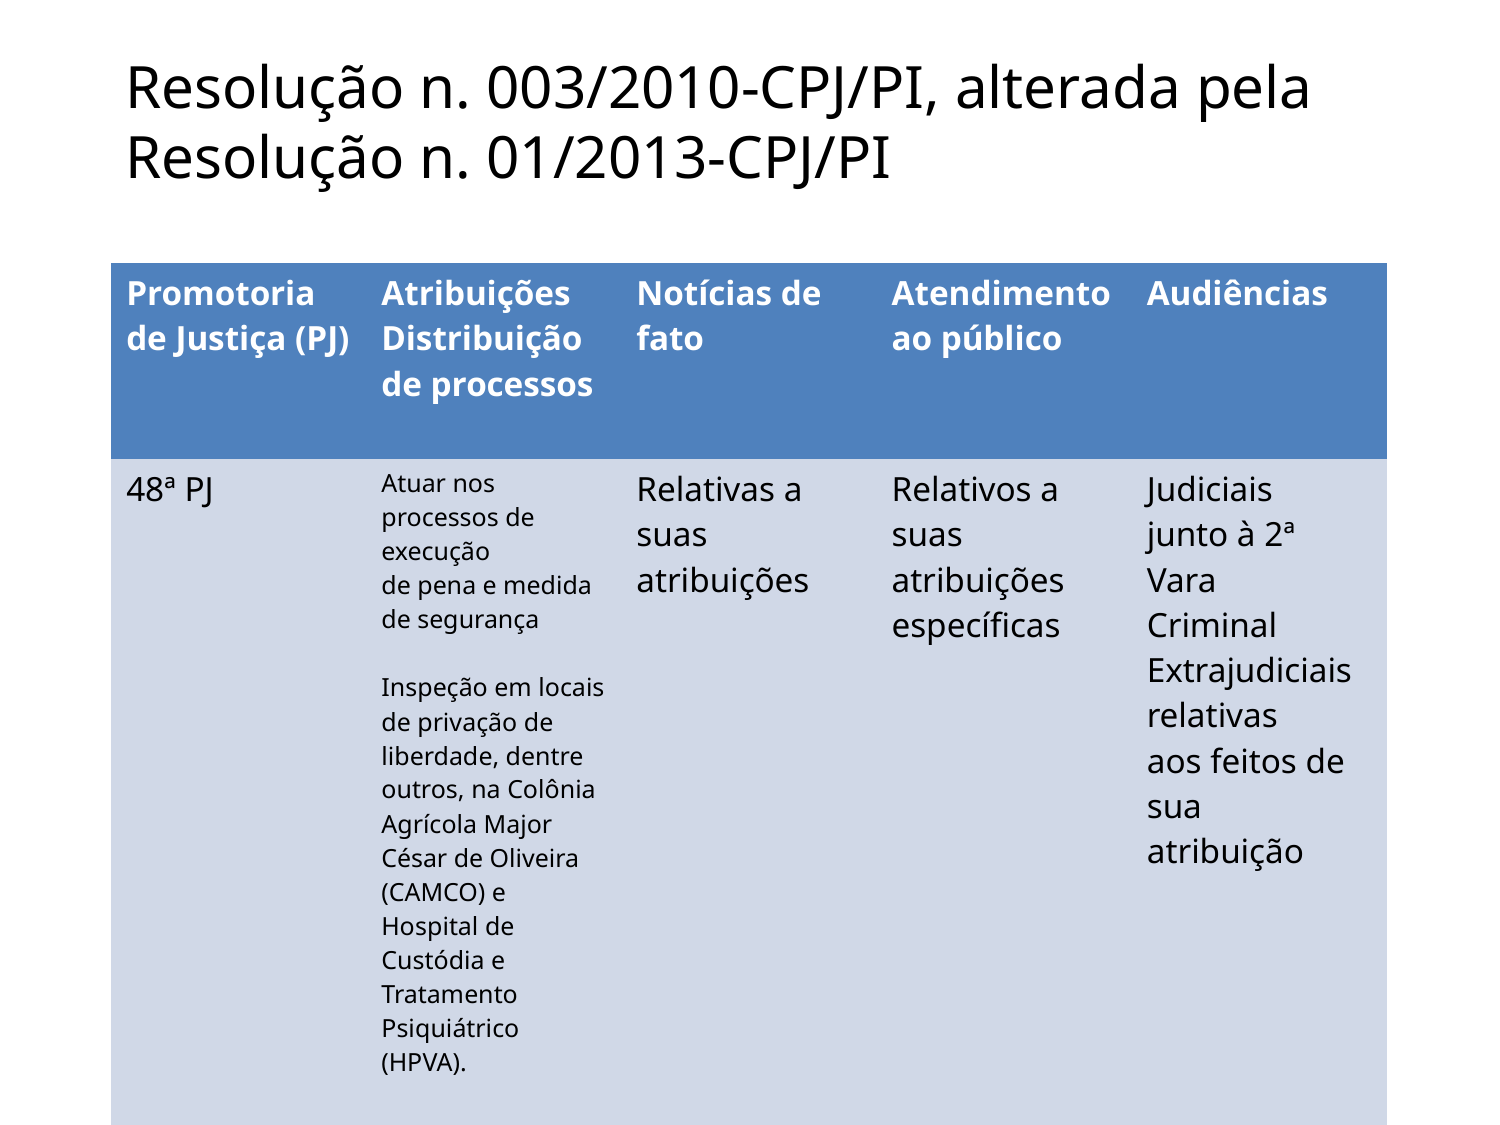

# Resolução n. 003/2010-CPJ/PI, alterada pela Resolução n. 01/2013-CPJ/PI
| Promotoria de Justiça (PJ) | Atribuições Distribuição de processos | Notícias de fato | Atendimento ao público | Audiências |
| --- | --- | --- | --- | --- |
| 48ª PJ | Atuar nos processos de execução de pena e medida de segurança Inspeção em locais de privação de liberdade, dentre outros, na Colônia Agrícola Major César de Oliveira (CAMCO) e Hospital de Custódia e Tratamento Psiquiátrico (HPVA). | Relativas a suas atribuições | Relativos a suas atribuições específicas | Judiciais junto à 2ª Vara Criminal Extrajudiciais relativas aos feitos de sua atribuição |